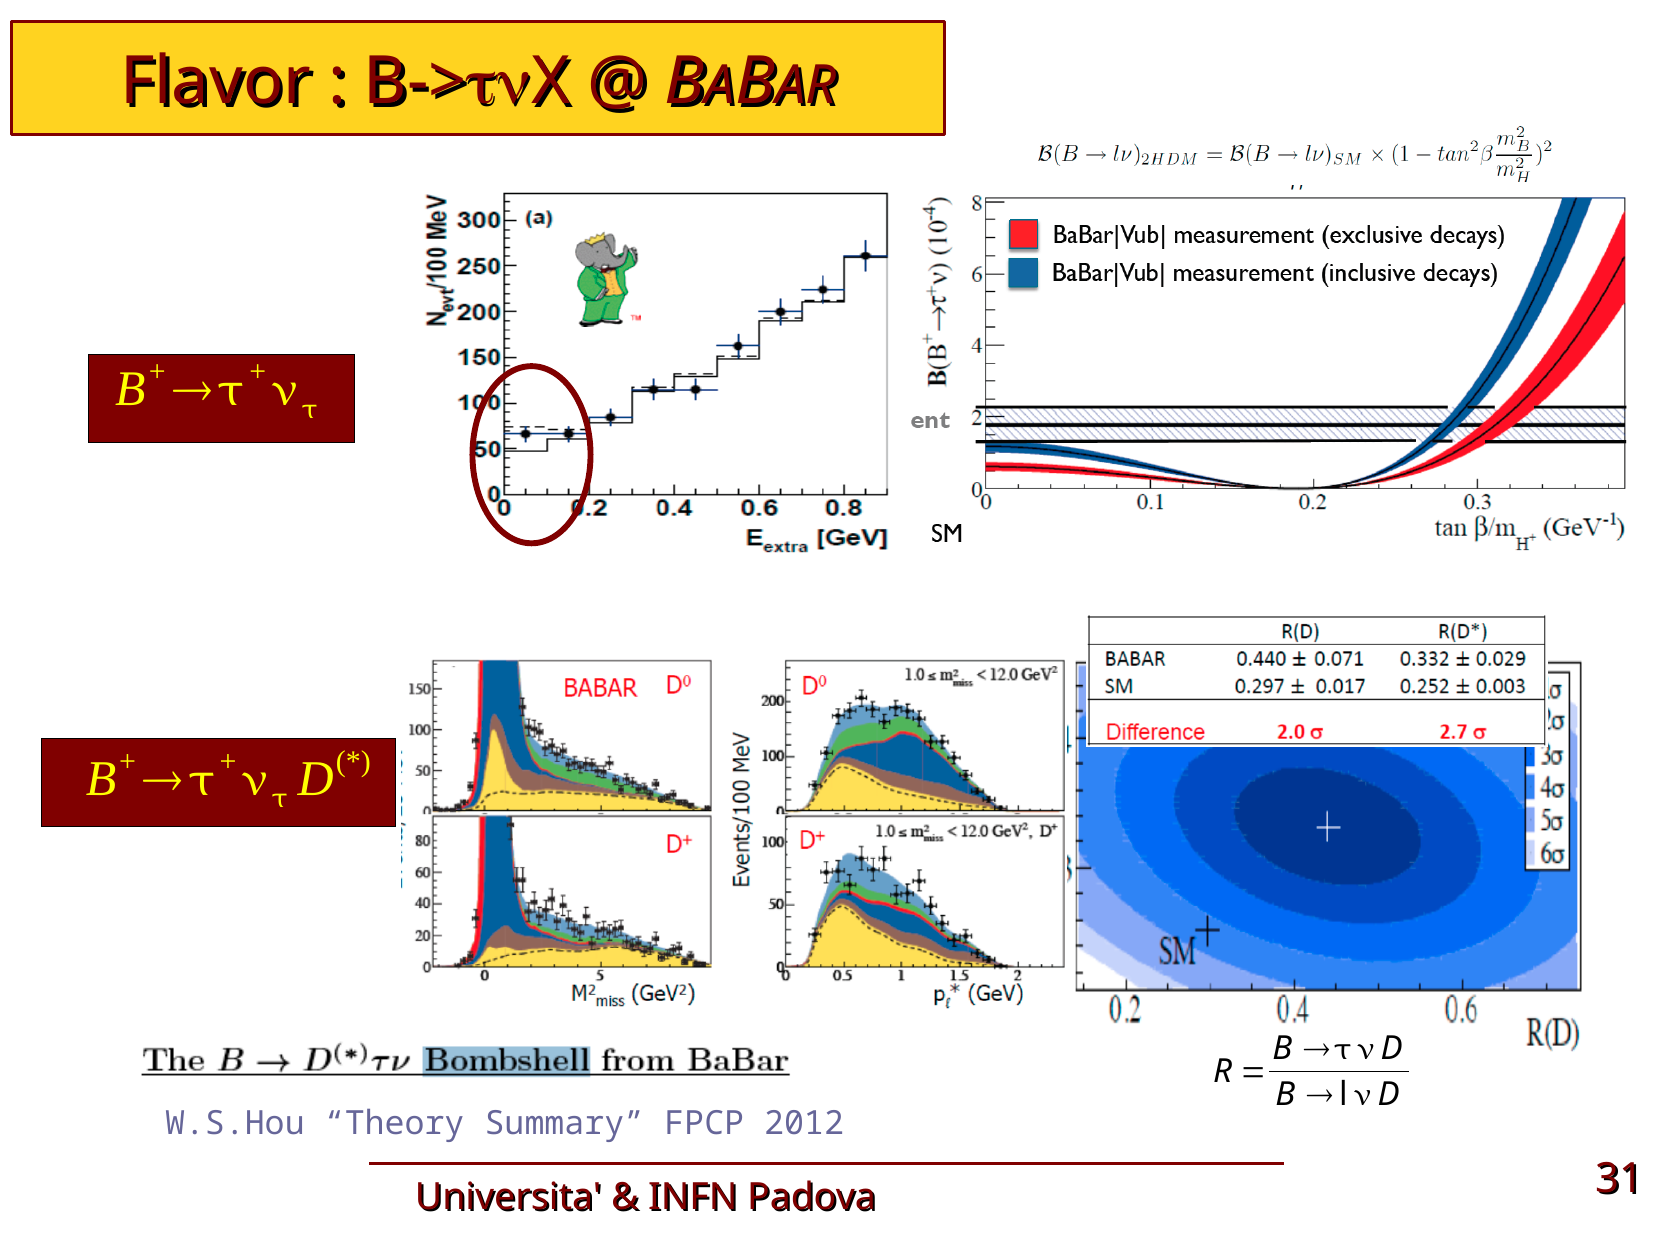

# Flavor : B->tnX @ BABAR
W.S.Hou “Theory Summary” FPCP 2012